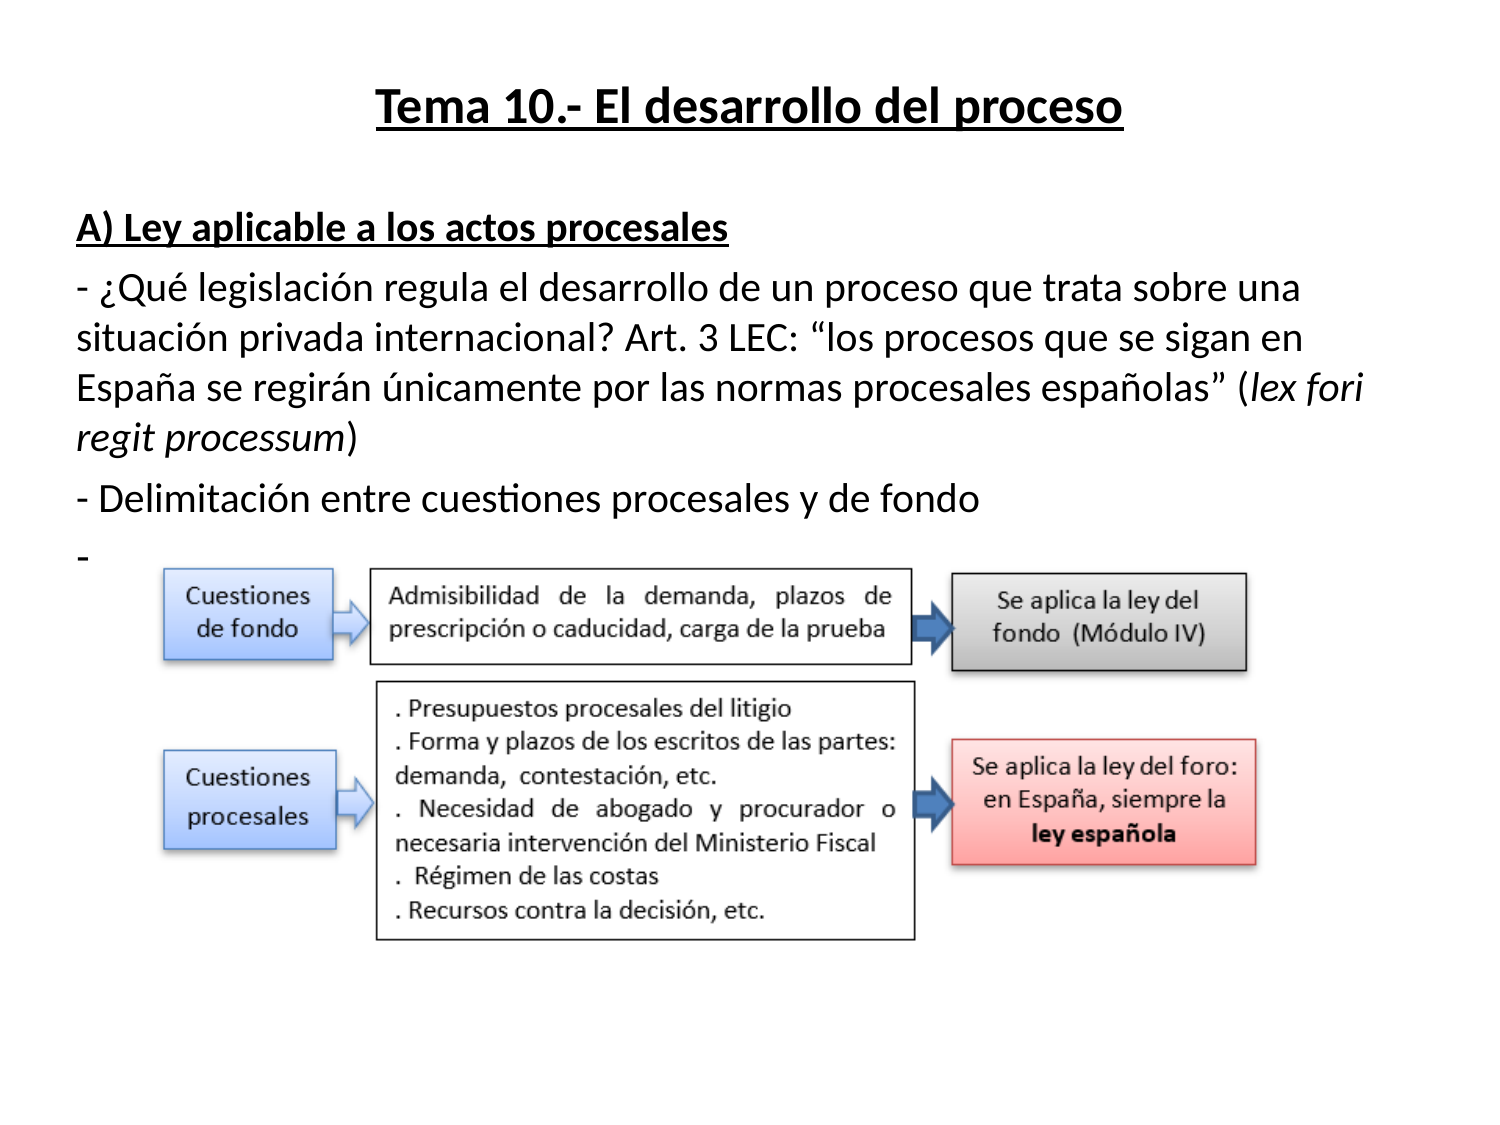

# Tema 10.- El desarrollo del proceso
A) Ley aplicable a los actos procesales
- ¿Qué legislación regula el desarrollo de un proceso que trata sobre una situación privada internacional? Art. 3 LEC: “los procesos que se sigan en España se regirán únicamente por las normas procesales españolas” (lex fori regit processum)
- Delimitación entre cuestiones procesales y de fondo